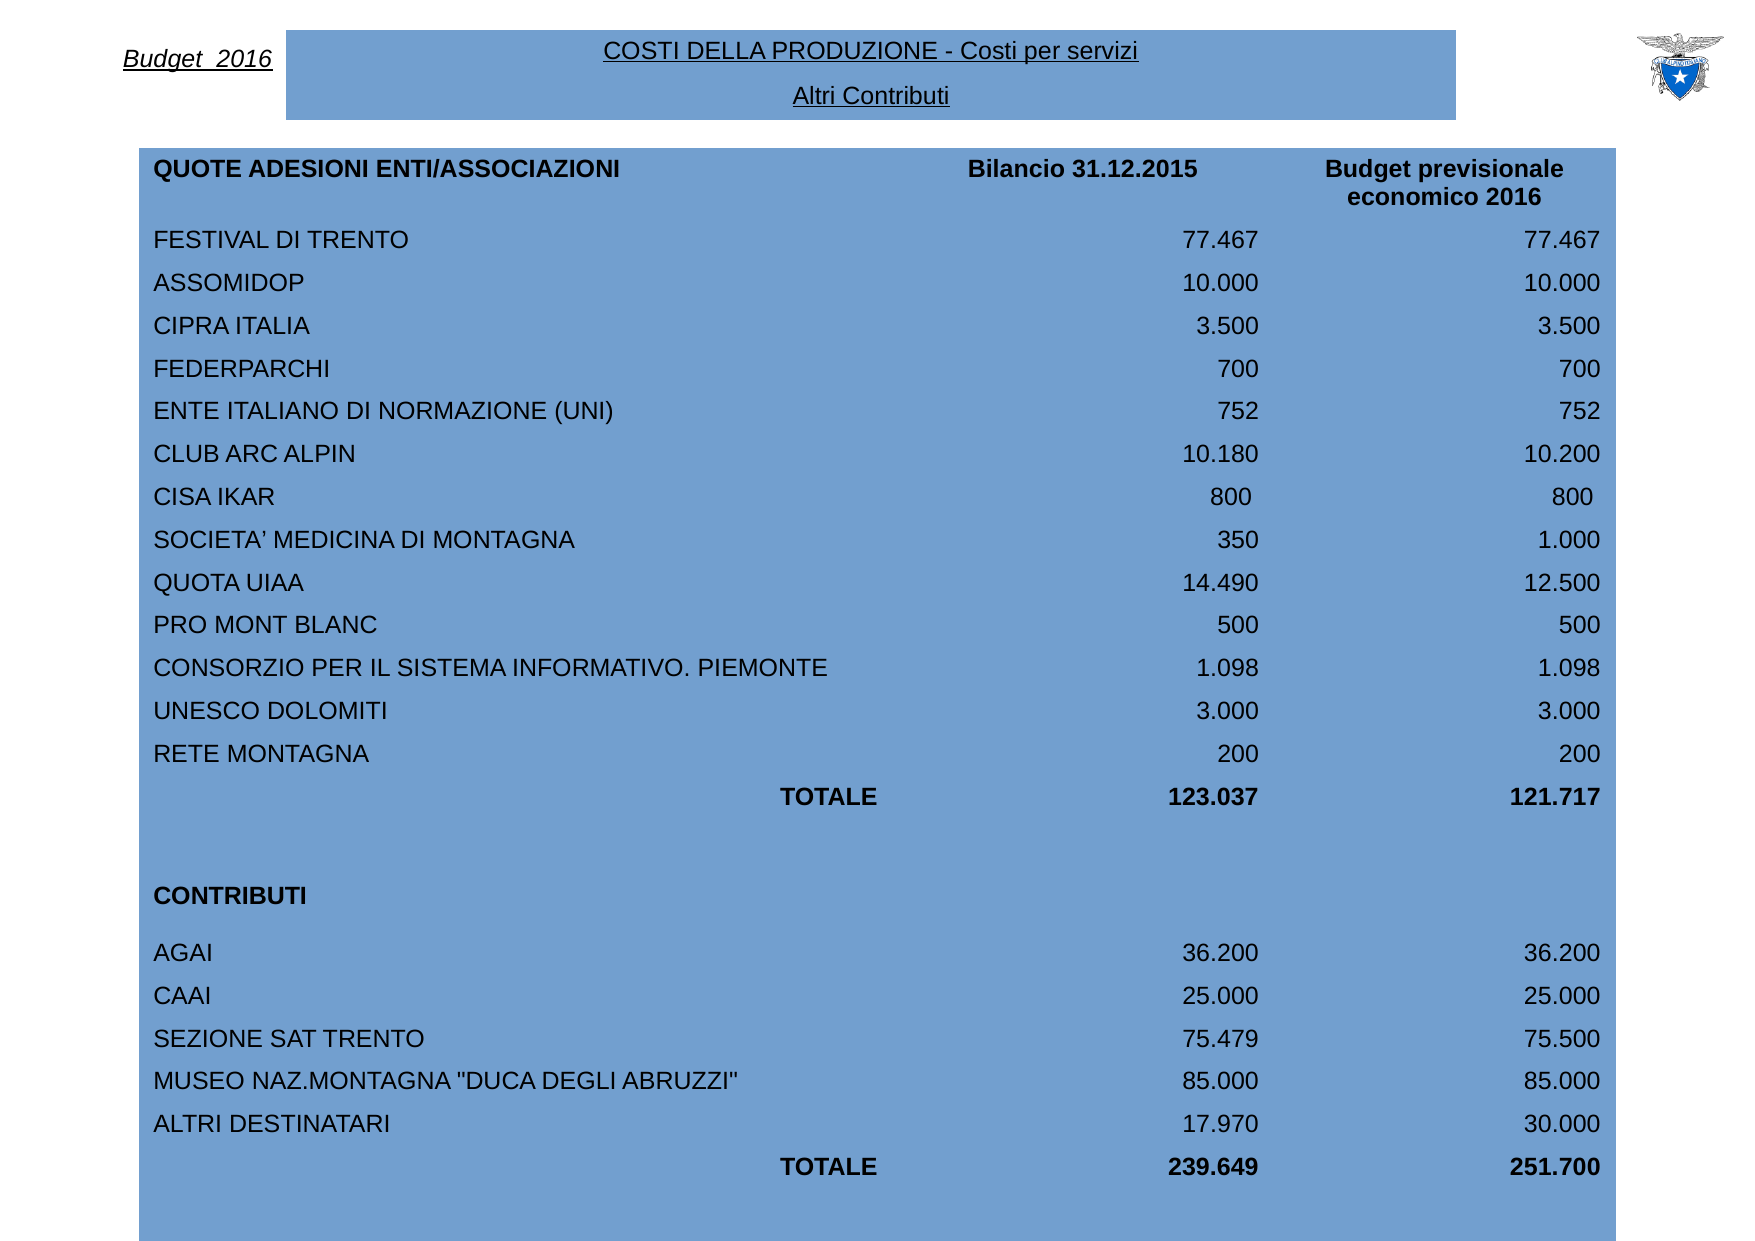

| COSTI DELLA PRODUZIONE - Costi per servizi |
| --- |
| Altri Contributi |
Budget 2016
| QUOTE ADESIONI ENTI/ASSOCIAZIONI | Bilancio 31.12.2015 | Budget previsionale economico 2016 |
| --- | --- | --- |
| FESTIVAL DI TRENTO | 77.467 | 77.467 |
| ASSOMIDOP | 10.000 | 10.000 |
| CIPRA ITALIA | 3.500 | 3.500 |
| FEDERPARCHI | 700 | 700 |
| ENTE ITALIANO DI NORMAZIONE (UNI) | 752 | 752 |
| CLUB ARC ALPIN | 10.180 | 10.200 |
| CISA IKAR | 800 | 800 |
| SOCIETA’ MEDICINA DI MONTAGNA | 350 | 1.000 |
| QUOTA UIAA | 14.490 | 12.500 |
| PRO MONT BLANC | 500 | 500 |
| CONSORZIO PER IL SISTEMA INFORMATIVO. PIEMONTE | 1.098 | 1.098 |
| UNESCO DOLOMITI | 3.000 | 3.000 |
| RETE MONTAGNA | 200 | 200 |
| TOTALE | 123.037 | 121.717 |
| | | |
| CONTRIBUTI | | |
| AGAI | 36.200 | 36.200 |
| CAAI | 25.000 | 25.000 |
| SEZIONE SAT TRENTO | 75.479 | 75.500 |
| MUSEO NAZ.MONTAGNA "DUCA DEGLI ABRUZZI" | 85.000 | 85.000 |
| ALTRI DESTINATARI | 17.970 | 30.000 |
| TOTALE | 239.649 | 251.700 |
| | | |
| TOTALE COMPLESSIVO | 362.686 | 373.417 |